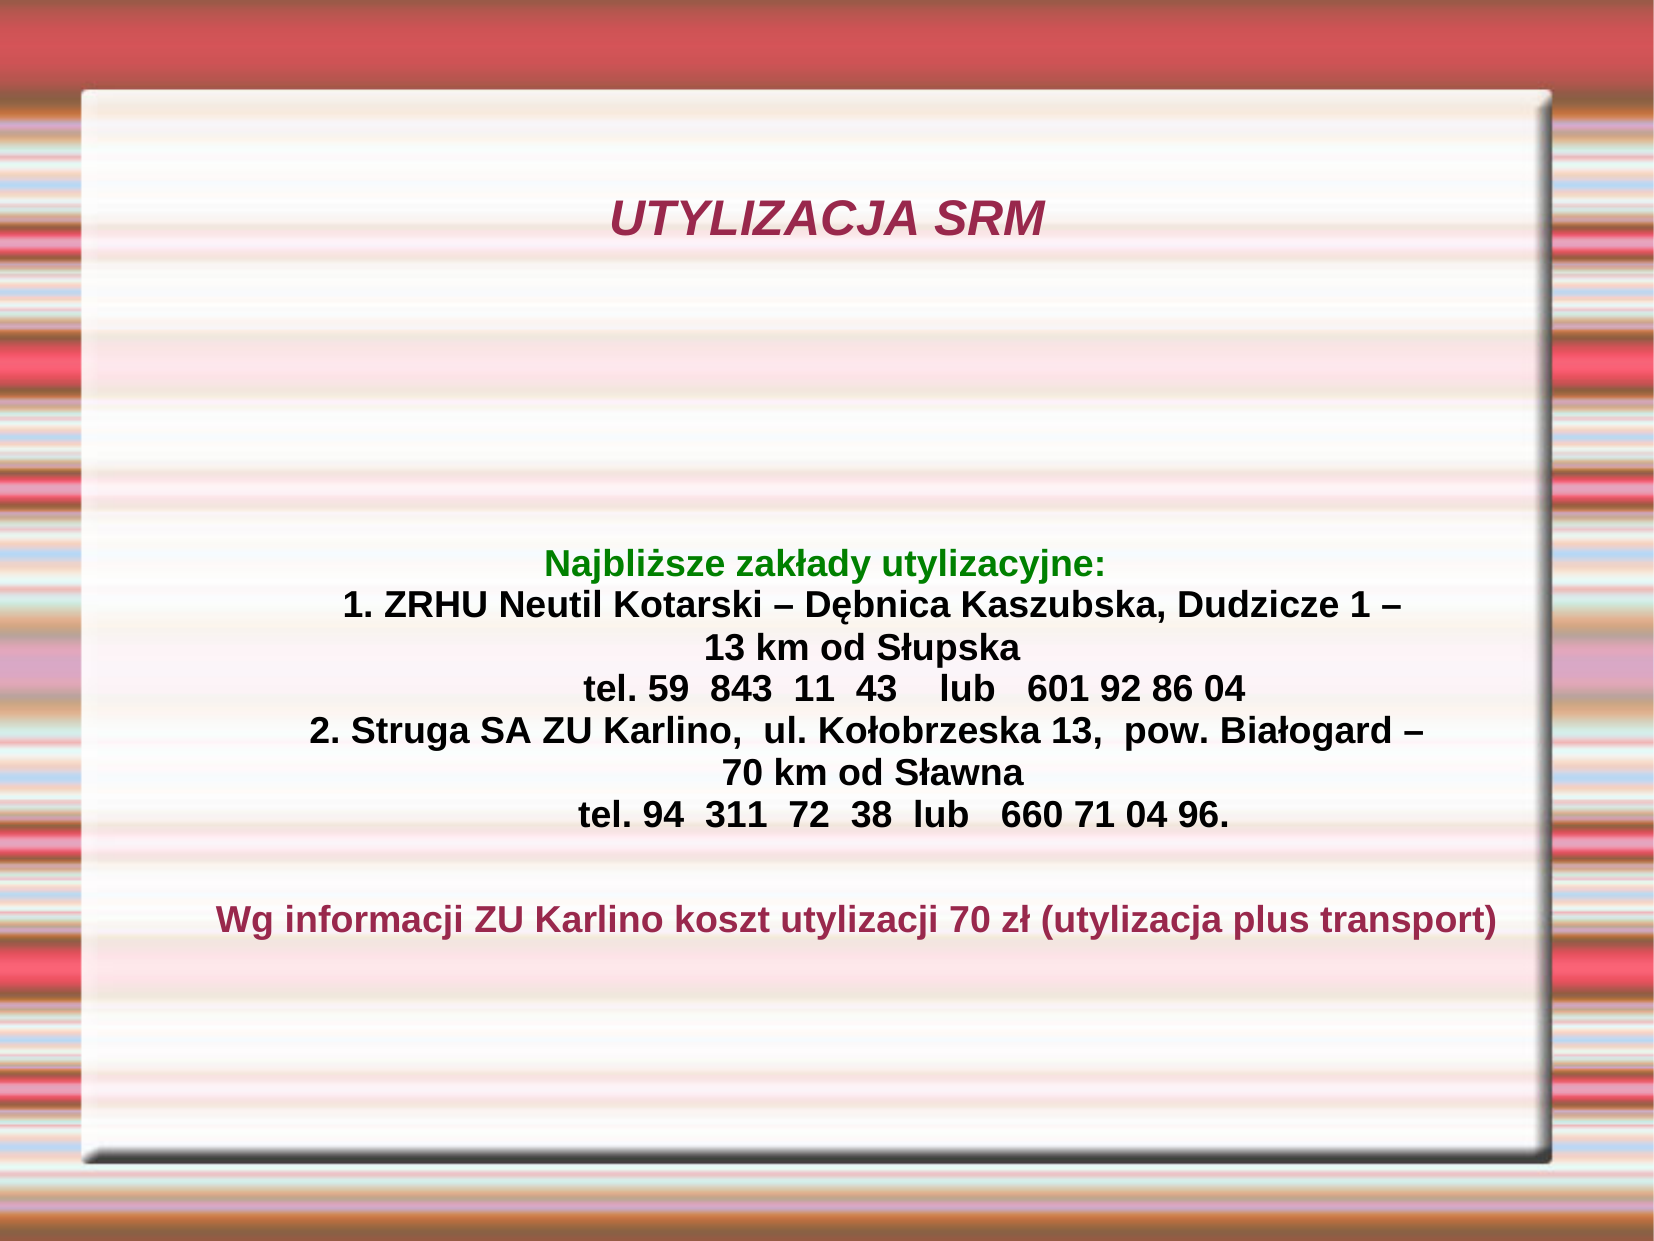

# UTYLIZACJA SRM
Najbliższe zakłady utylizacyjne:
 1. ZRHU Neutil Kotarski – Dębnica Kaszubska, Dudzicze 1 –
13 km od Słupska
 tel. 59 843 11 43 lub 601 92 86 04
2. Struga SA ZU Karlino, ul. Kołobrzeska 13, pow. Białogard –
70 km od Sławna
 tel. 94 311 72 38 lub 660 71 04 96.
	Wg informacji ZU Karlino koszt utylizacji 70 zł (utylizacja plus transport)